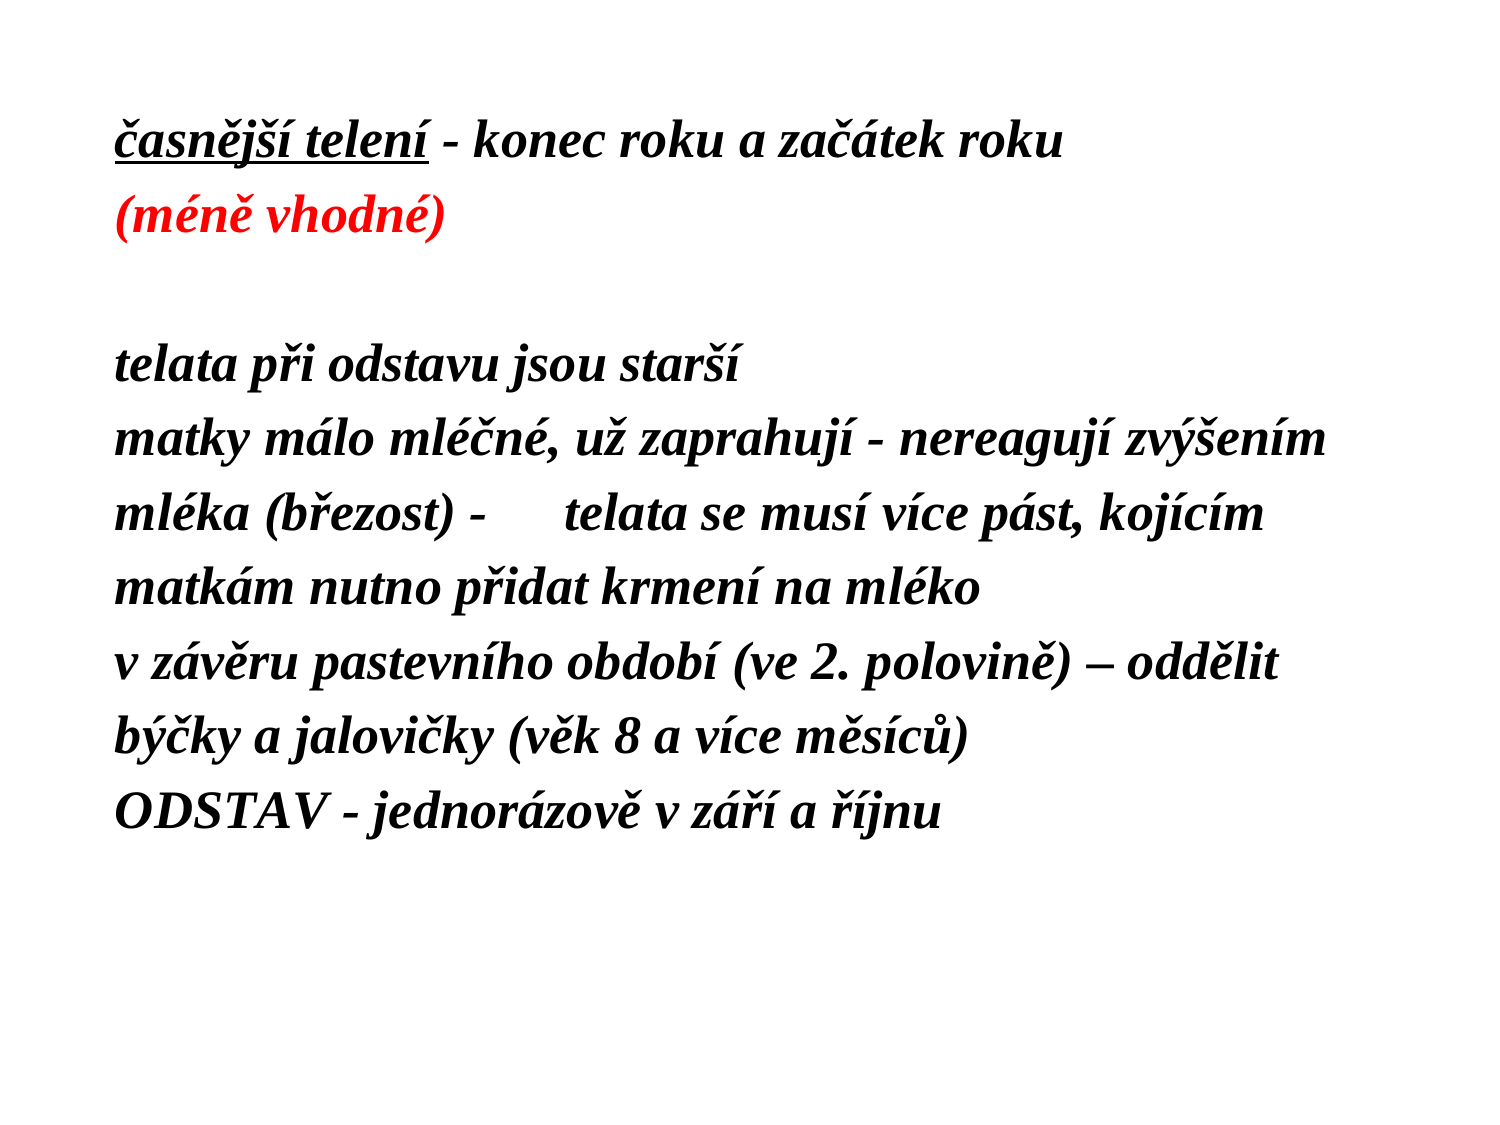

# časnější telení - konec roku a začátek roku
(méně vhodné)
telata při odstavu jsou starší
matky málo mléčné, už zaprahují - nereagují zvýšením
mléka (březost) - 	telata se musí více pást, kojícím
matkám nutno přidat krmení na mléko
v závěru pastevního období (ve 2. polovině) – oddělit
býčky a jalovičky (věk 8 a více měsíců)
ODSTAV - jednorázově v září a říjnu